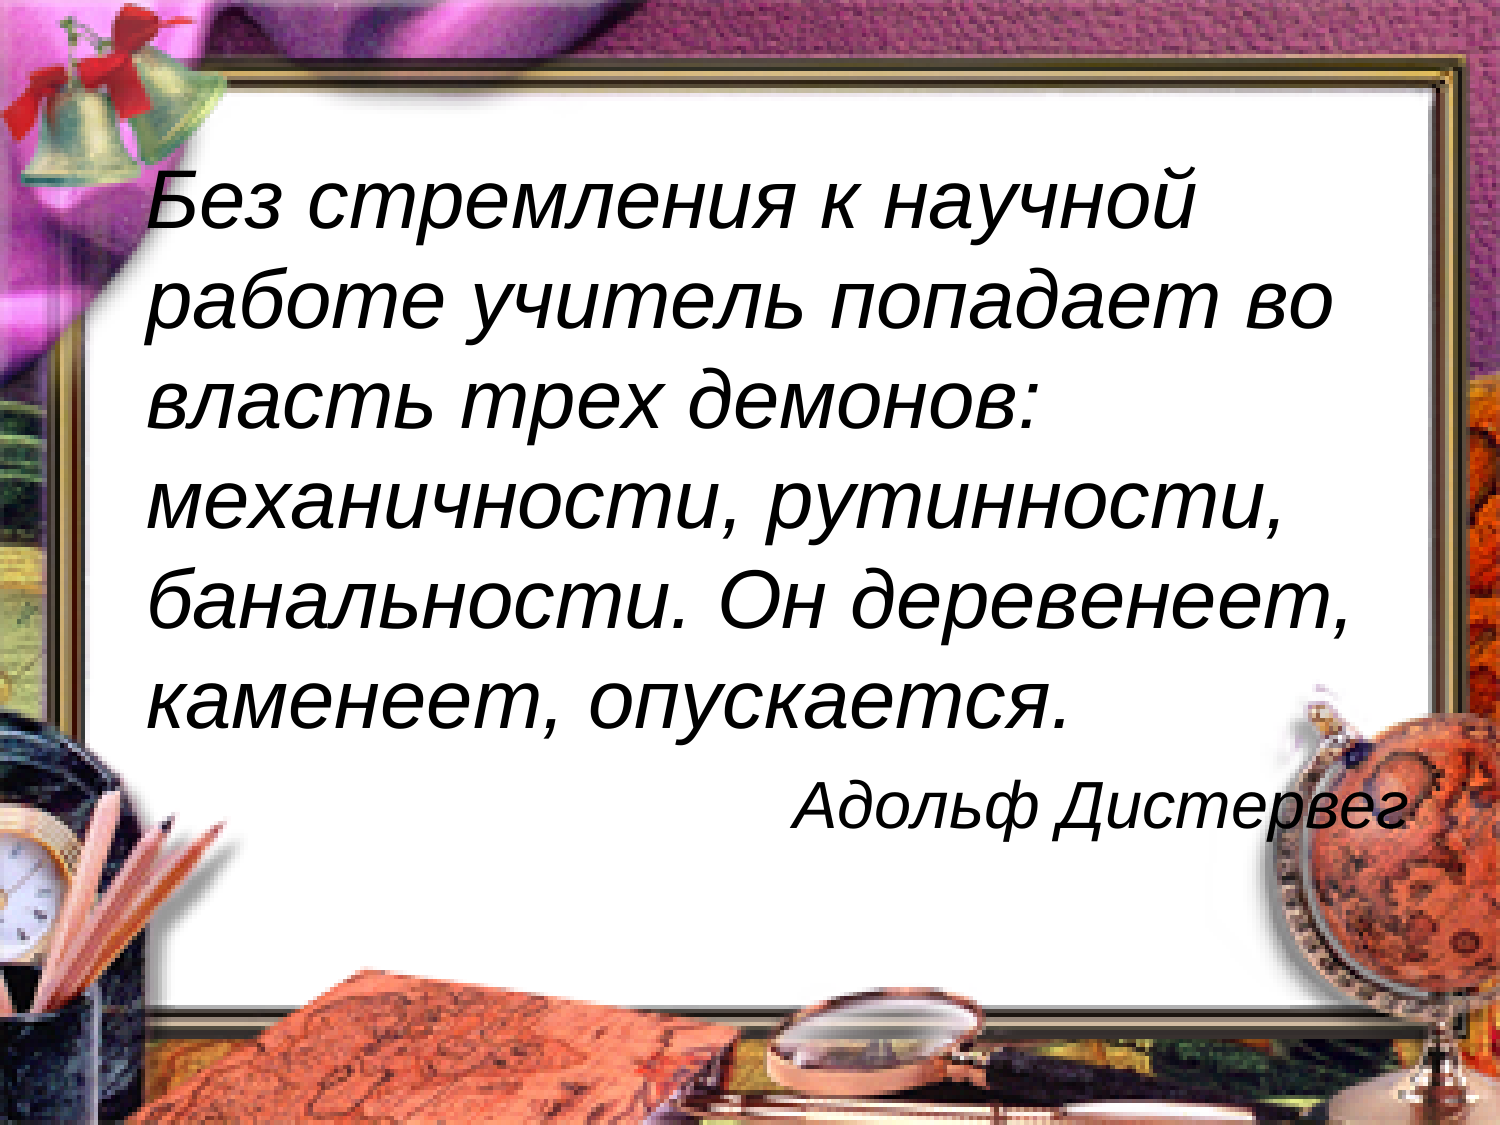

Без стремления к научной работе учитель попадает во власть трех демонов: механичности, рутинности, банальности. Он деревенеет, каменеет, опускается.
Адольф Дистервег